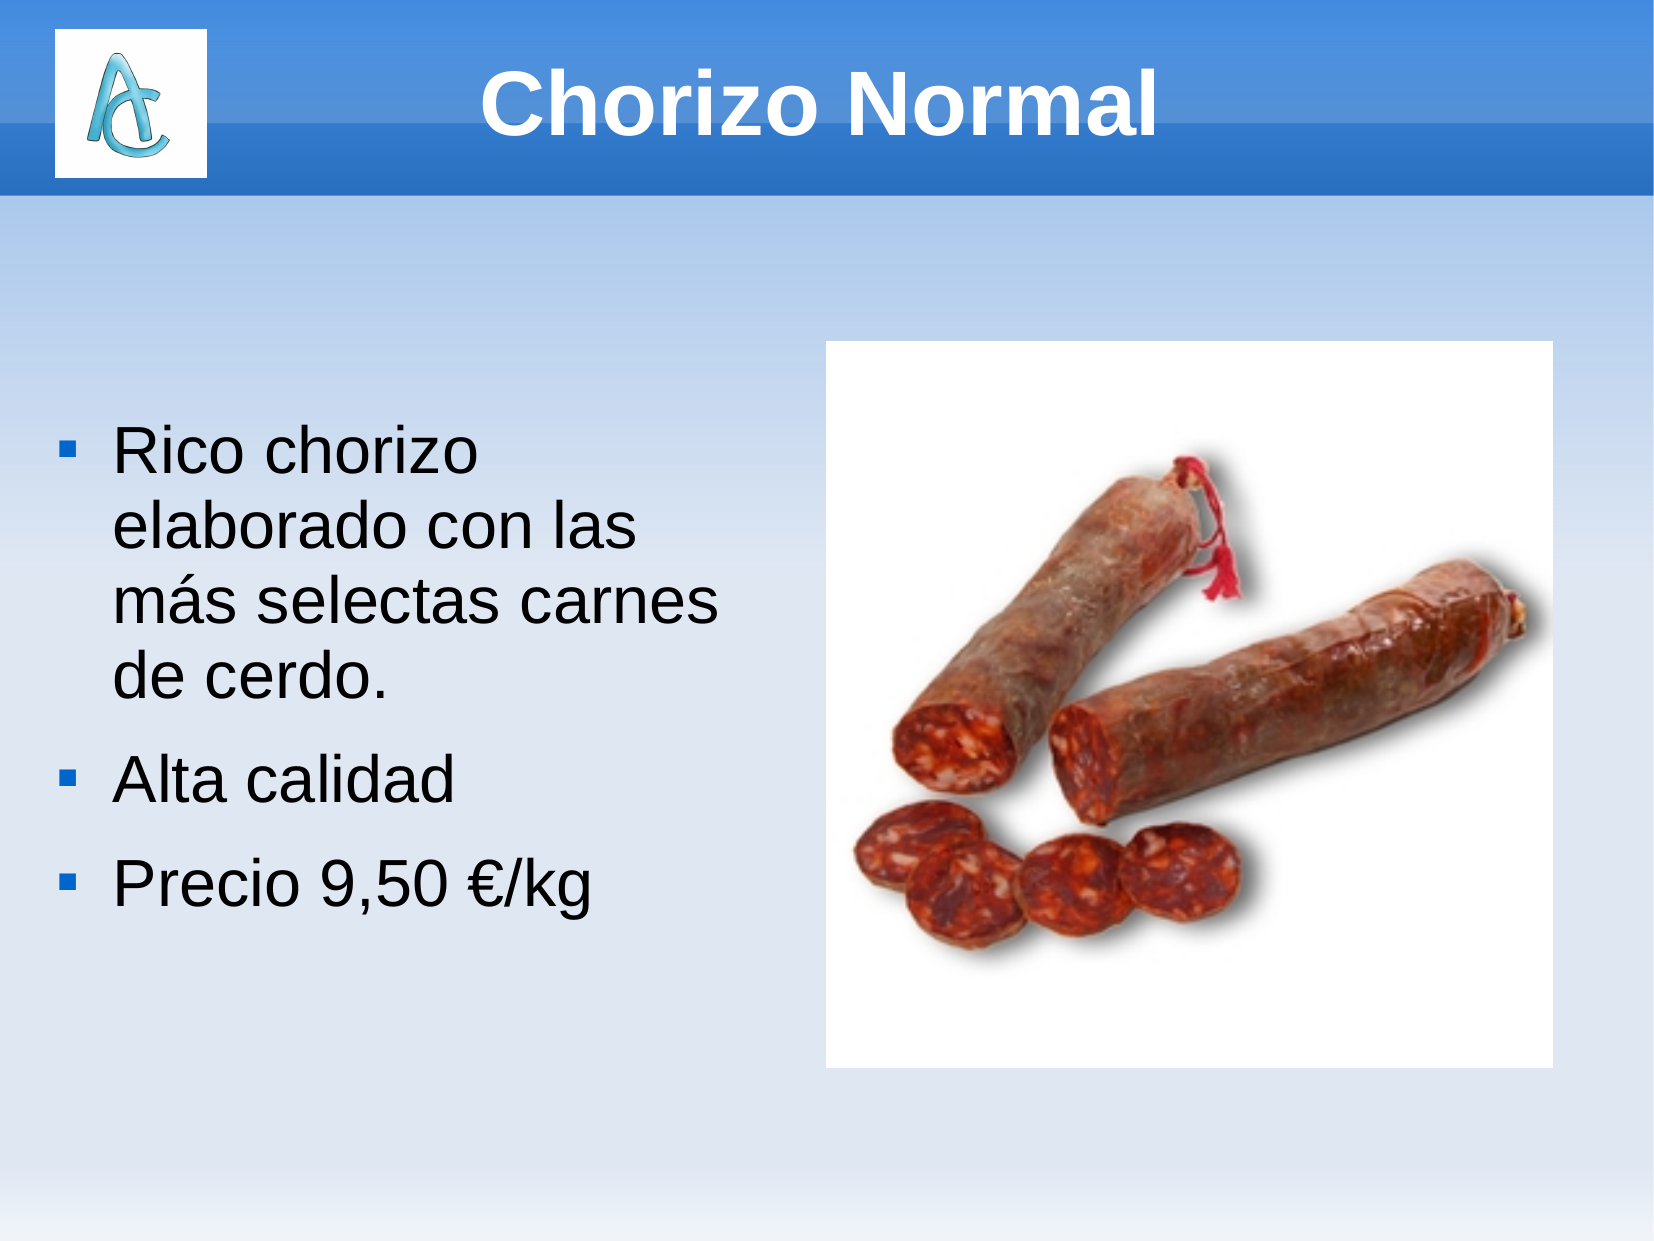

# Chorizo Normal
Rico chorizo elaborado con las más selectas carnes de cerdo.
Alta calidad
Precio 9,50 €/kg